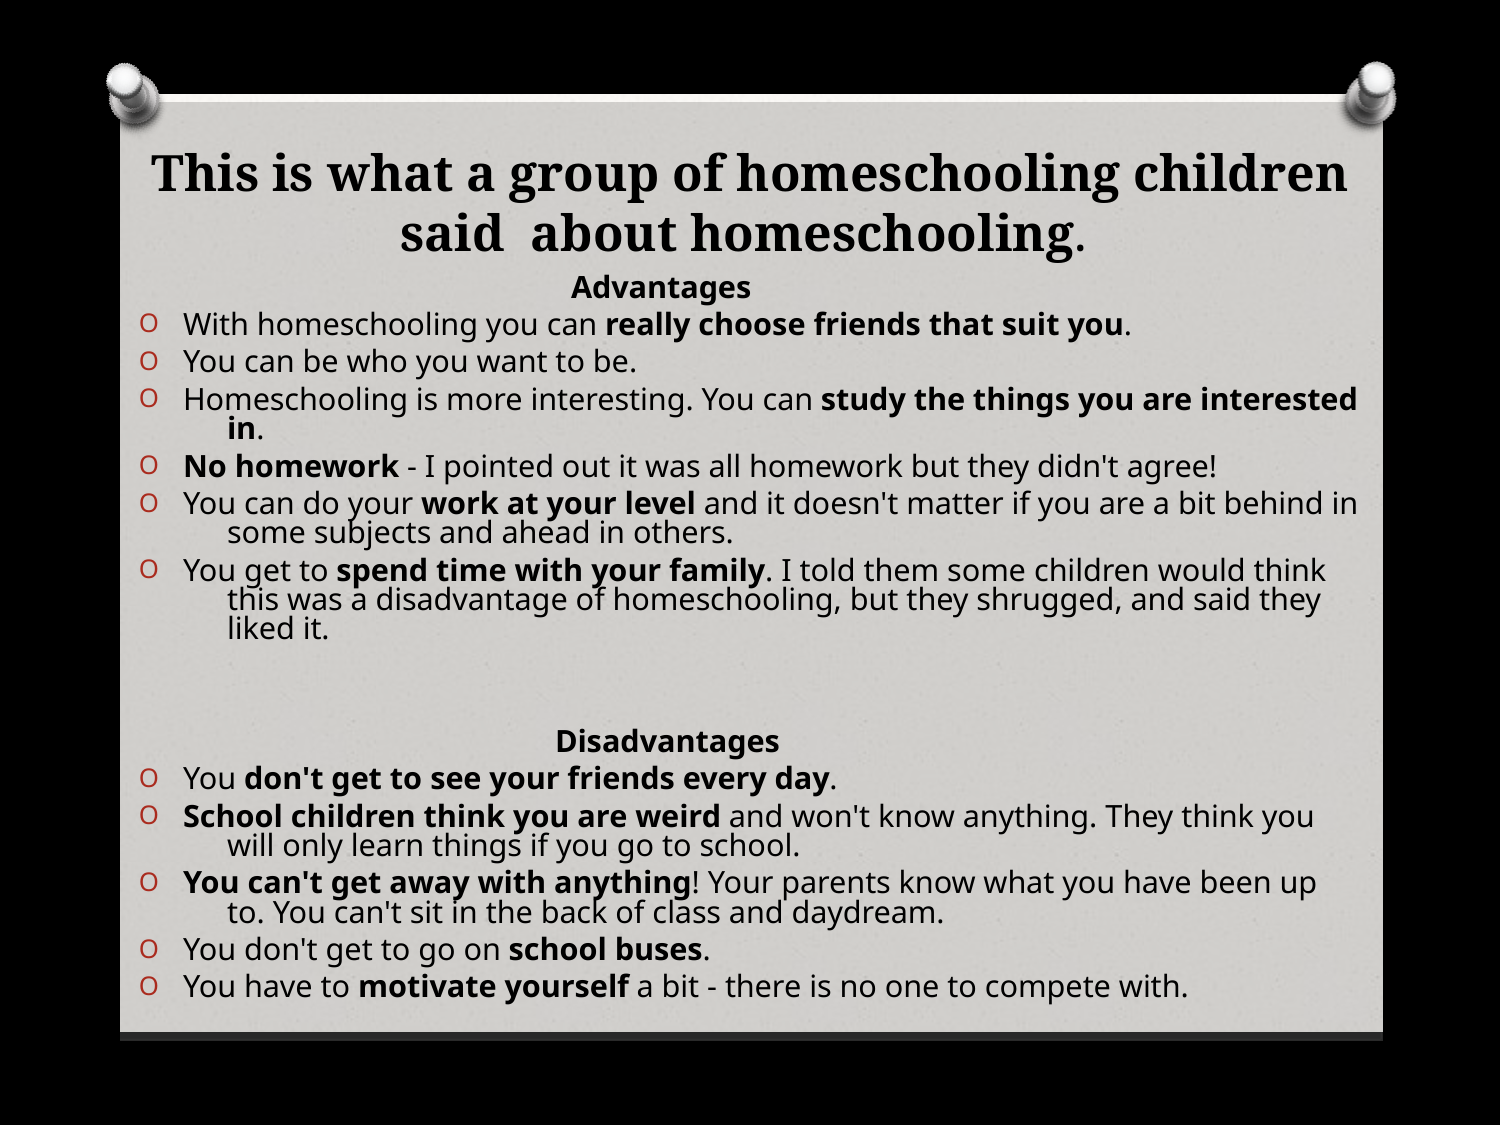

# This is what a group of homeschooling children said about homeschooling.
 Advantages
With homeschooling you can really choose friends that suit you.
You can be who you want to be.
Homeschooling is more interesting. You can study the things you are interested in.
No homework - I pointed out it was all homework but they didn't agree!
You can do your work at your level and it doesn't matter if you are a bit behind in some subjects and ahead in others.
You get to spend time with your family. I told them some children would think this was a disadvantage of homeschooling, but they shrugged, and said they liked it.
 Disadvantages
You don't get to see your friends every day.
School children think you are weird and won't know anything. They think you will only learn things if you go to school.
You can't get away with anything! Your parents know what you have been up to. You can't sit in the back of class and daydream.
You don't get to go on school buses.
You have to motivate yourself a bit - there is no one to compete with.